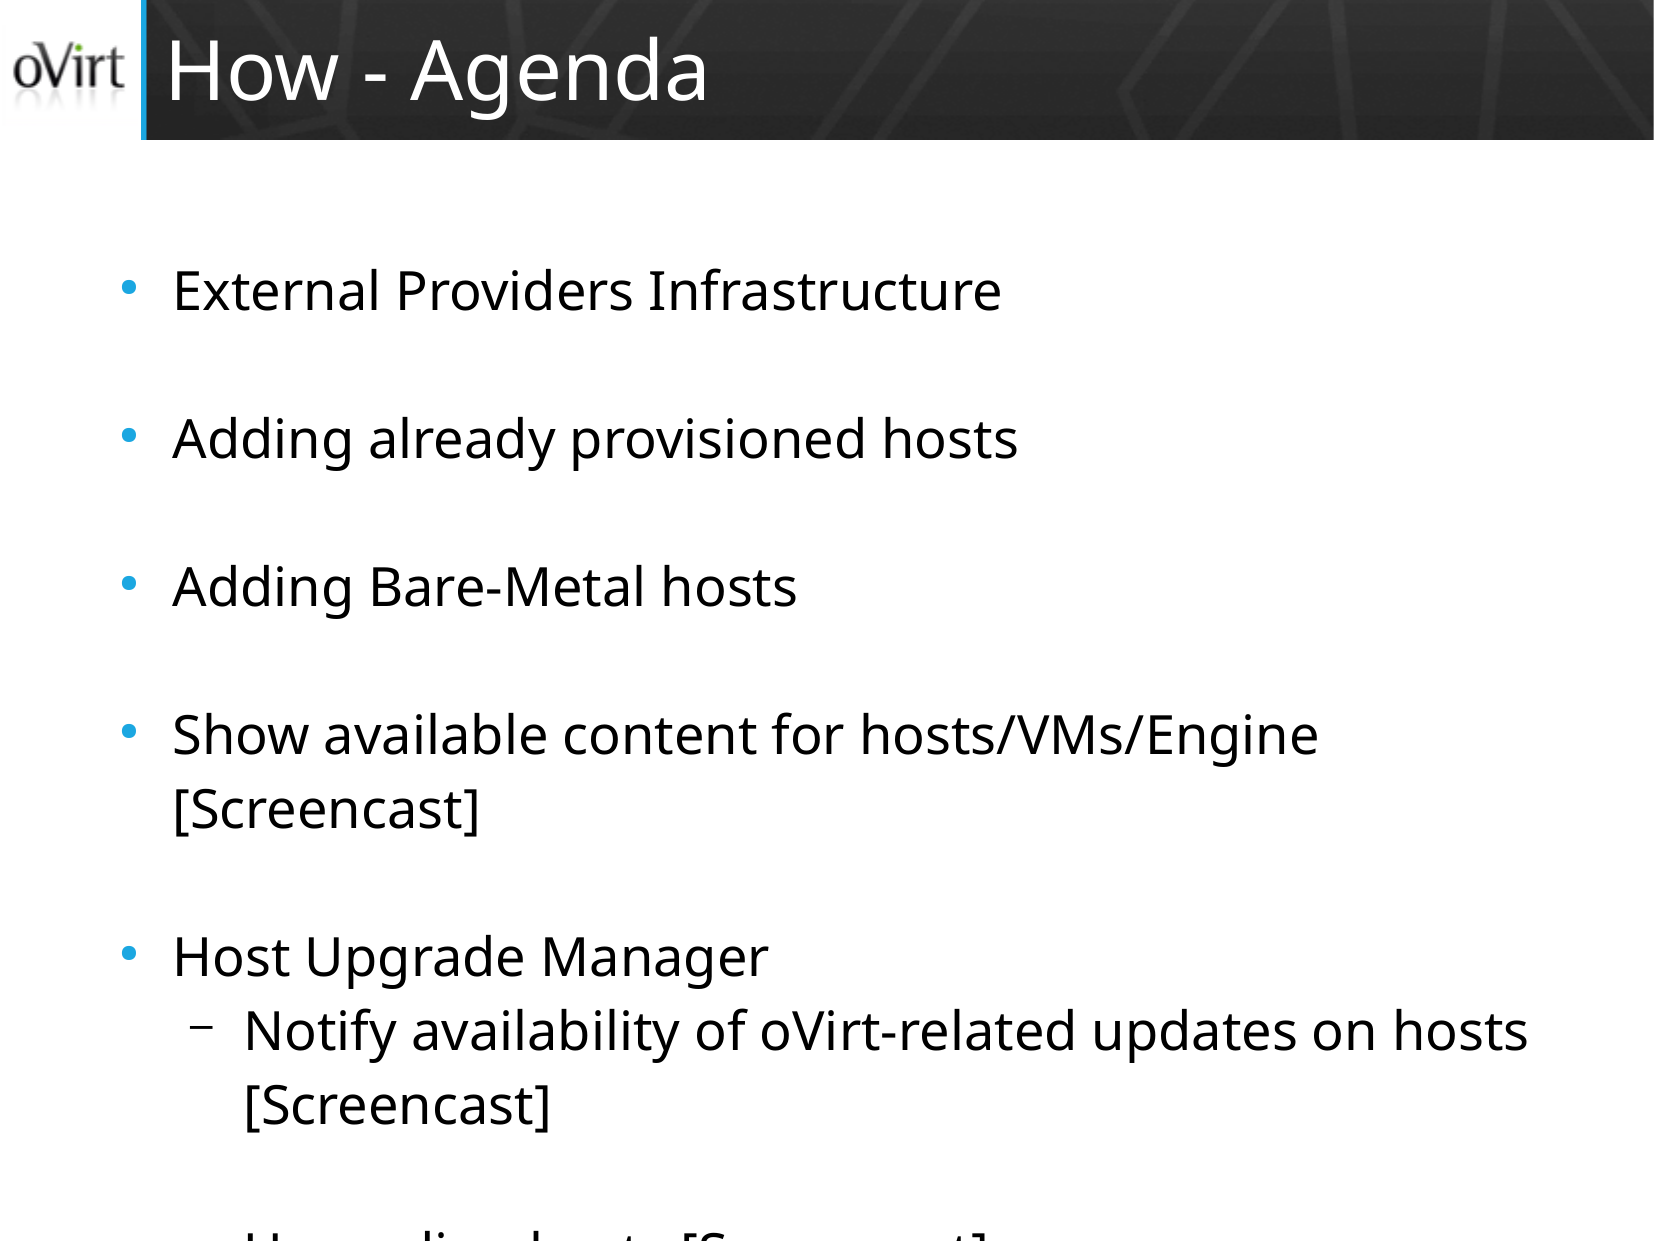

# How - Agenda
External Providers Infrastructure
Adding already provisioned hosts
Adding Bare-Metal hosts
Show available content for hosts/VMs/Engine [Screencast]
Host Upgrade Manager
Notify availability of oVirt-related updates on hosts [Screencast]
Upgrading hosts [Screencast]